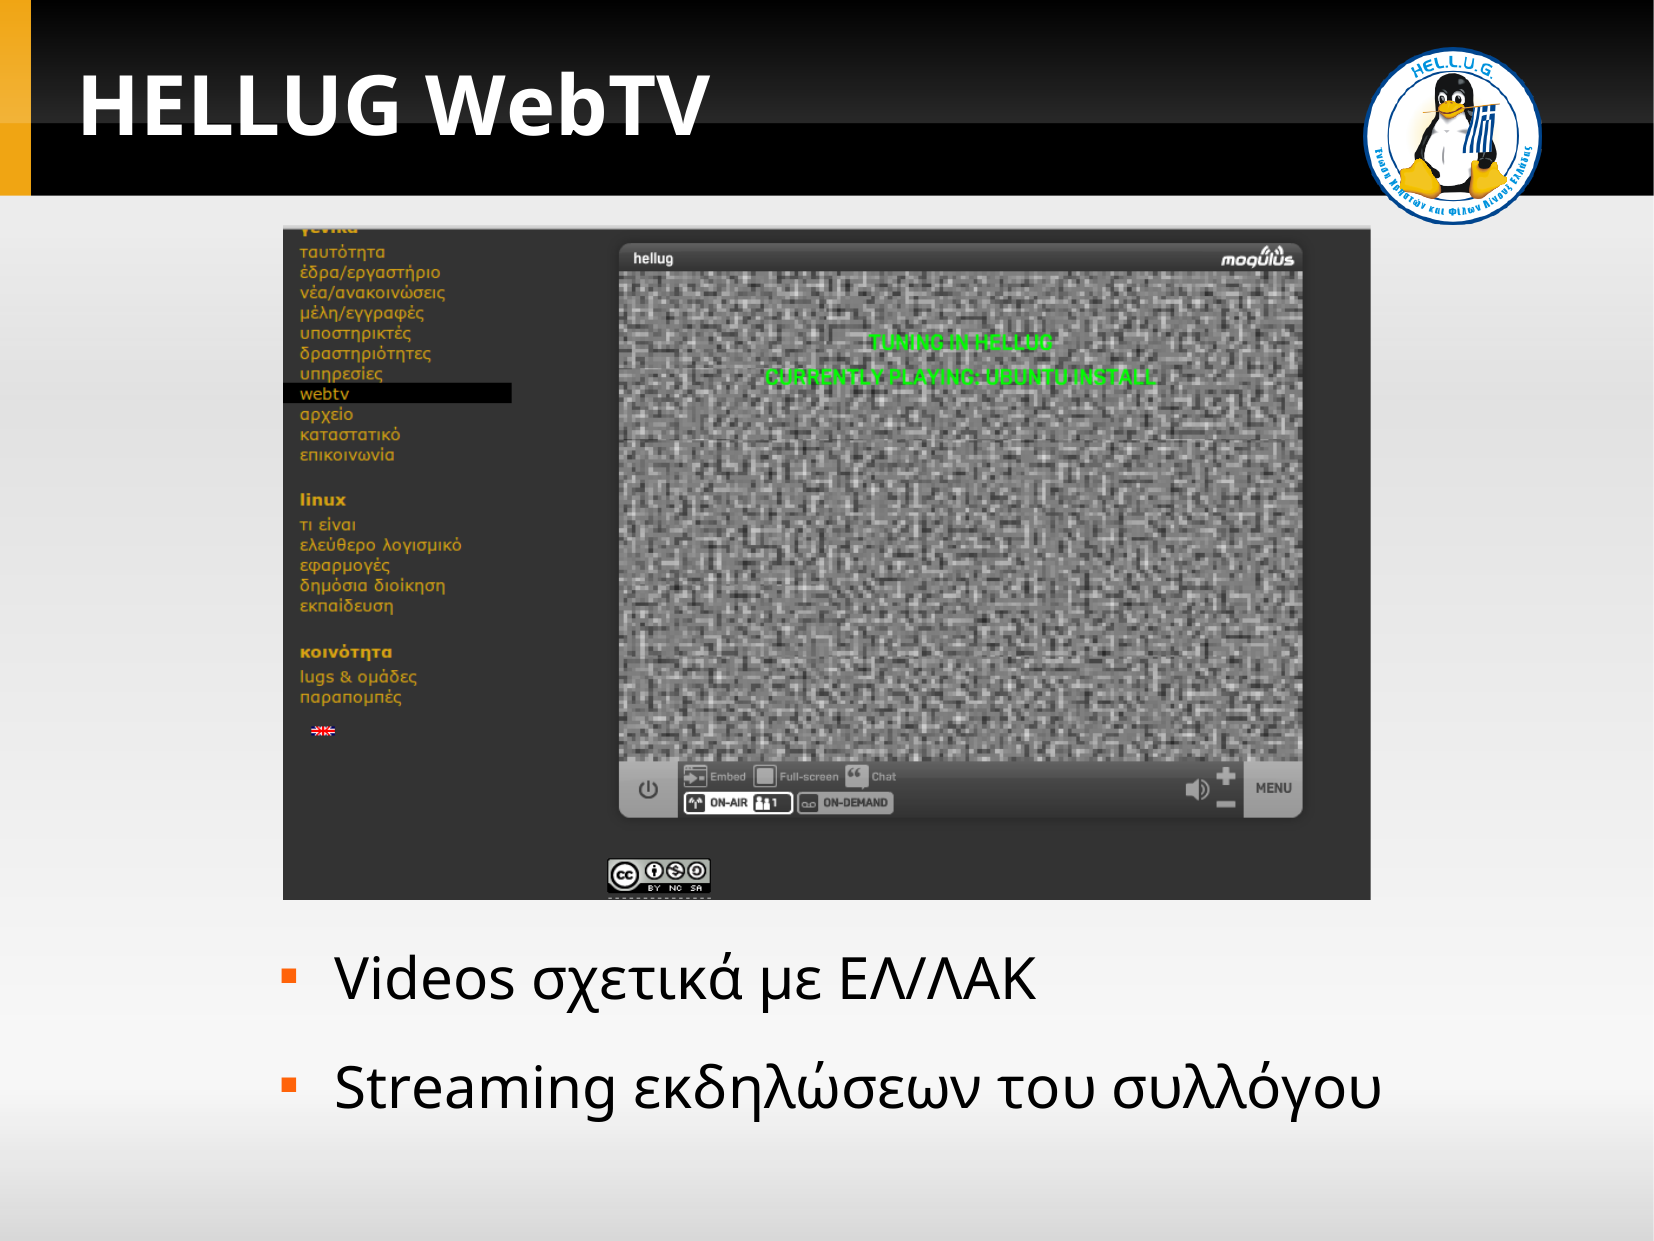

# HELLUG WebTV
Videos σχετικά με ΕΛ/ΛΑΚ
Streaming εκδηλώσεων του συλλόγου